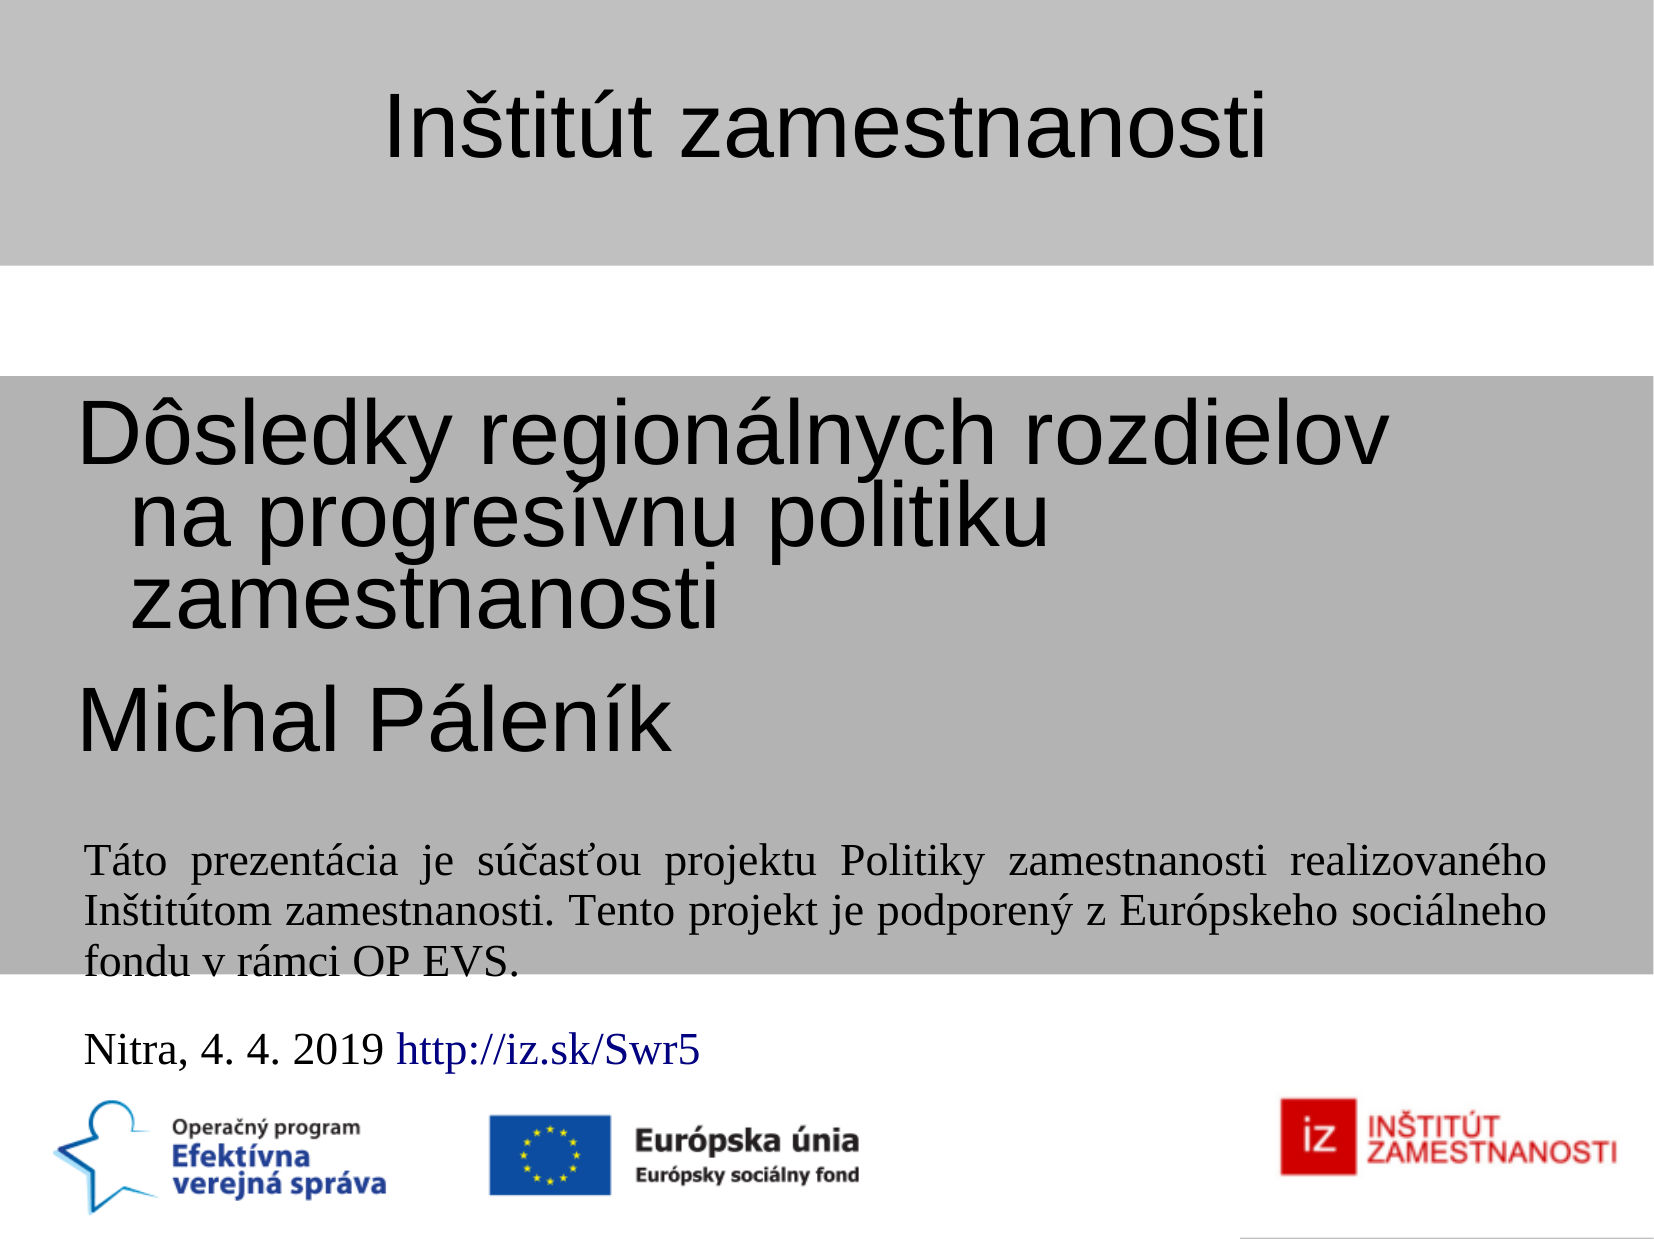

# Inštitút zamestnanosti
Dôsledky regionálnych rozdielov na progresívnu politiku zamestnanosti
Michal Páleník
Táto prezentácia je súčasťou projektu Politiky zamestnanosti realizovaného Inštitútom zamestnanosti. Tento projekt je podporený z Európskeho sociálneho fondu v rámci OP EVS.
Nitra, 4. 4. 2019 http://iz.sk/Swr5